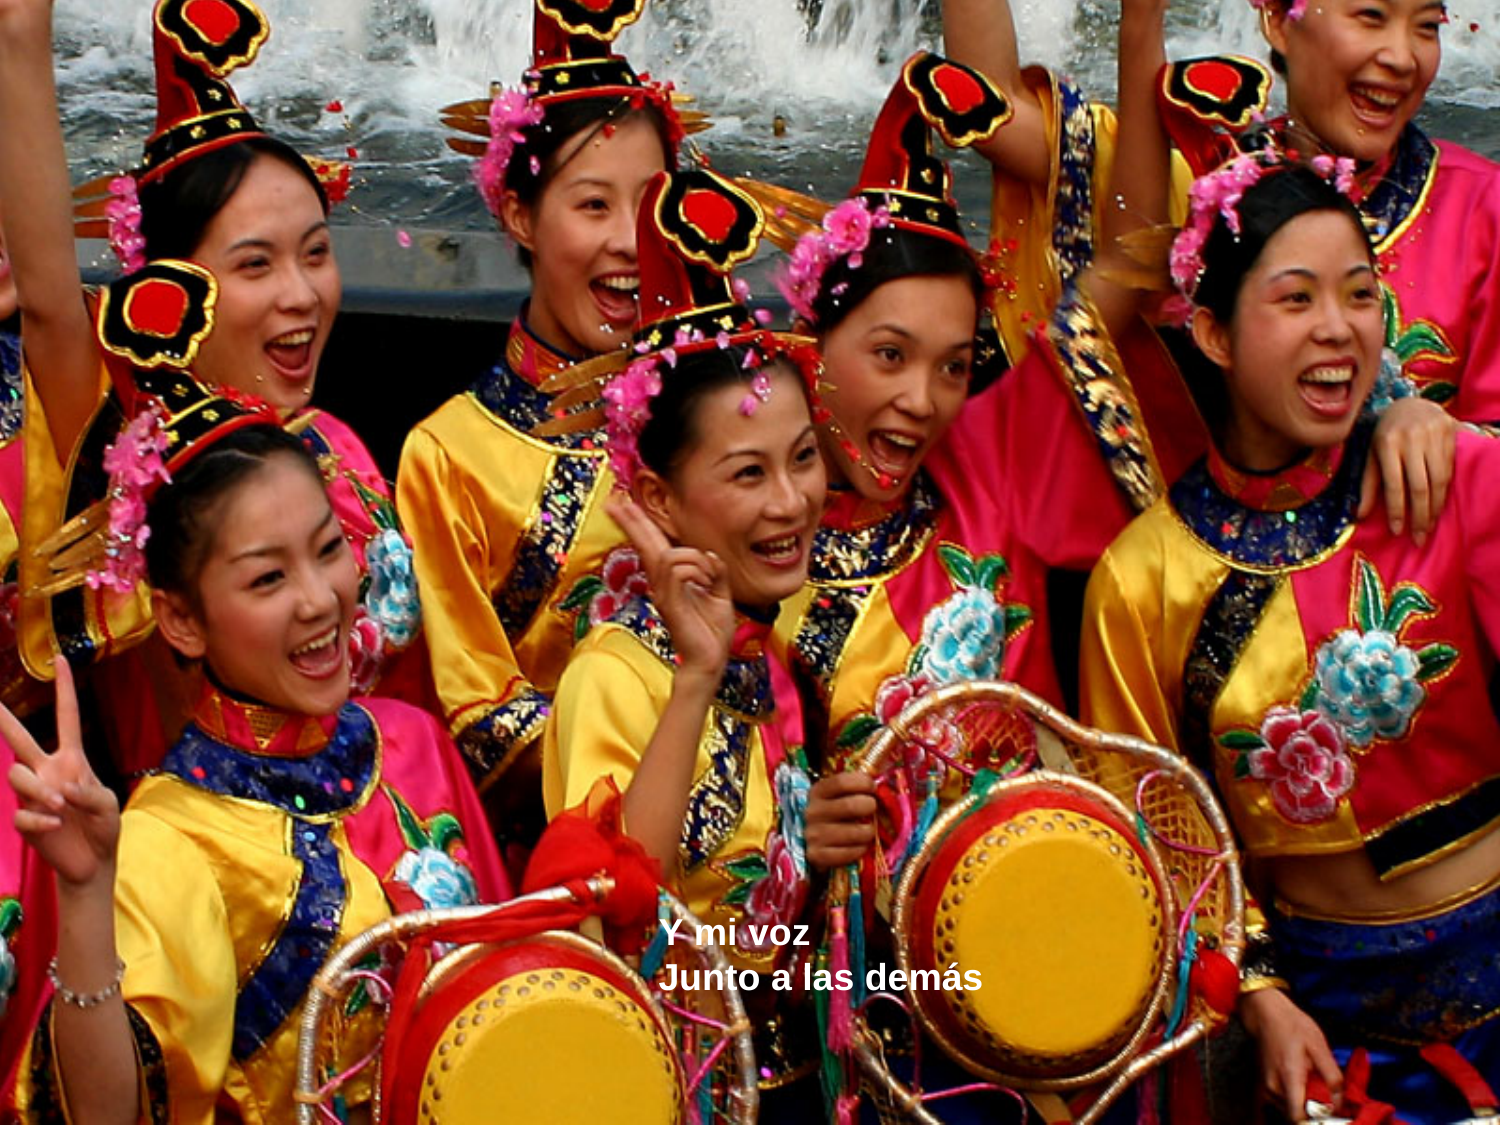

#
Y mi voz
Junto a las demás